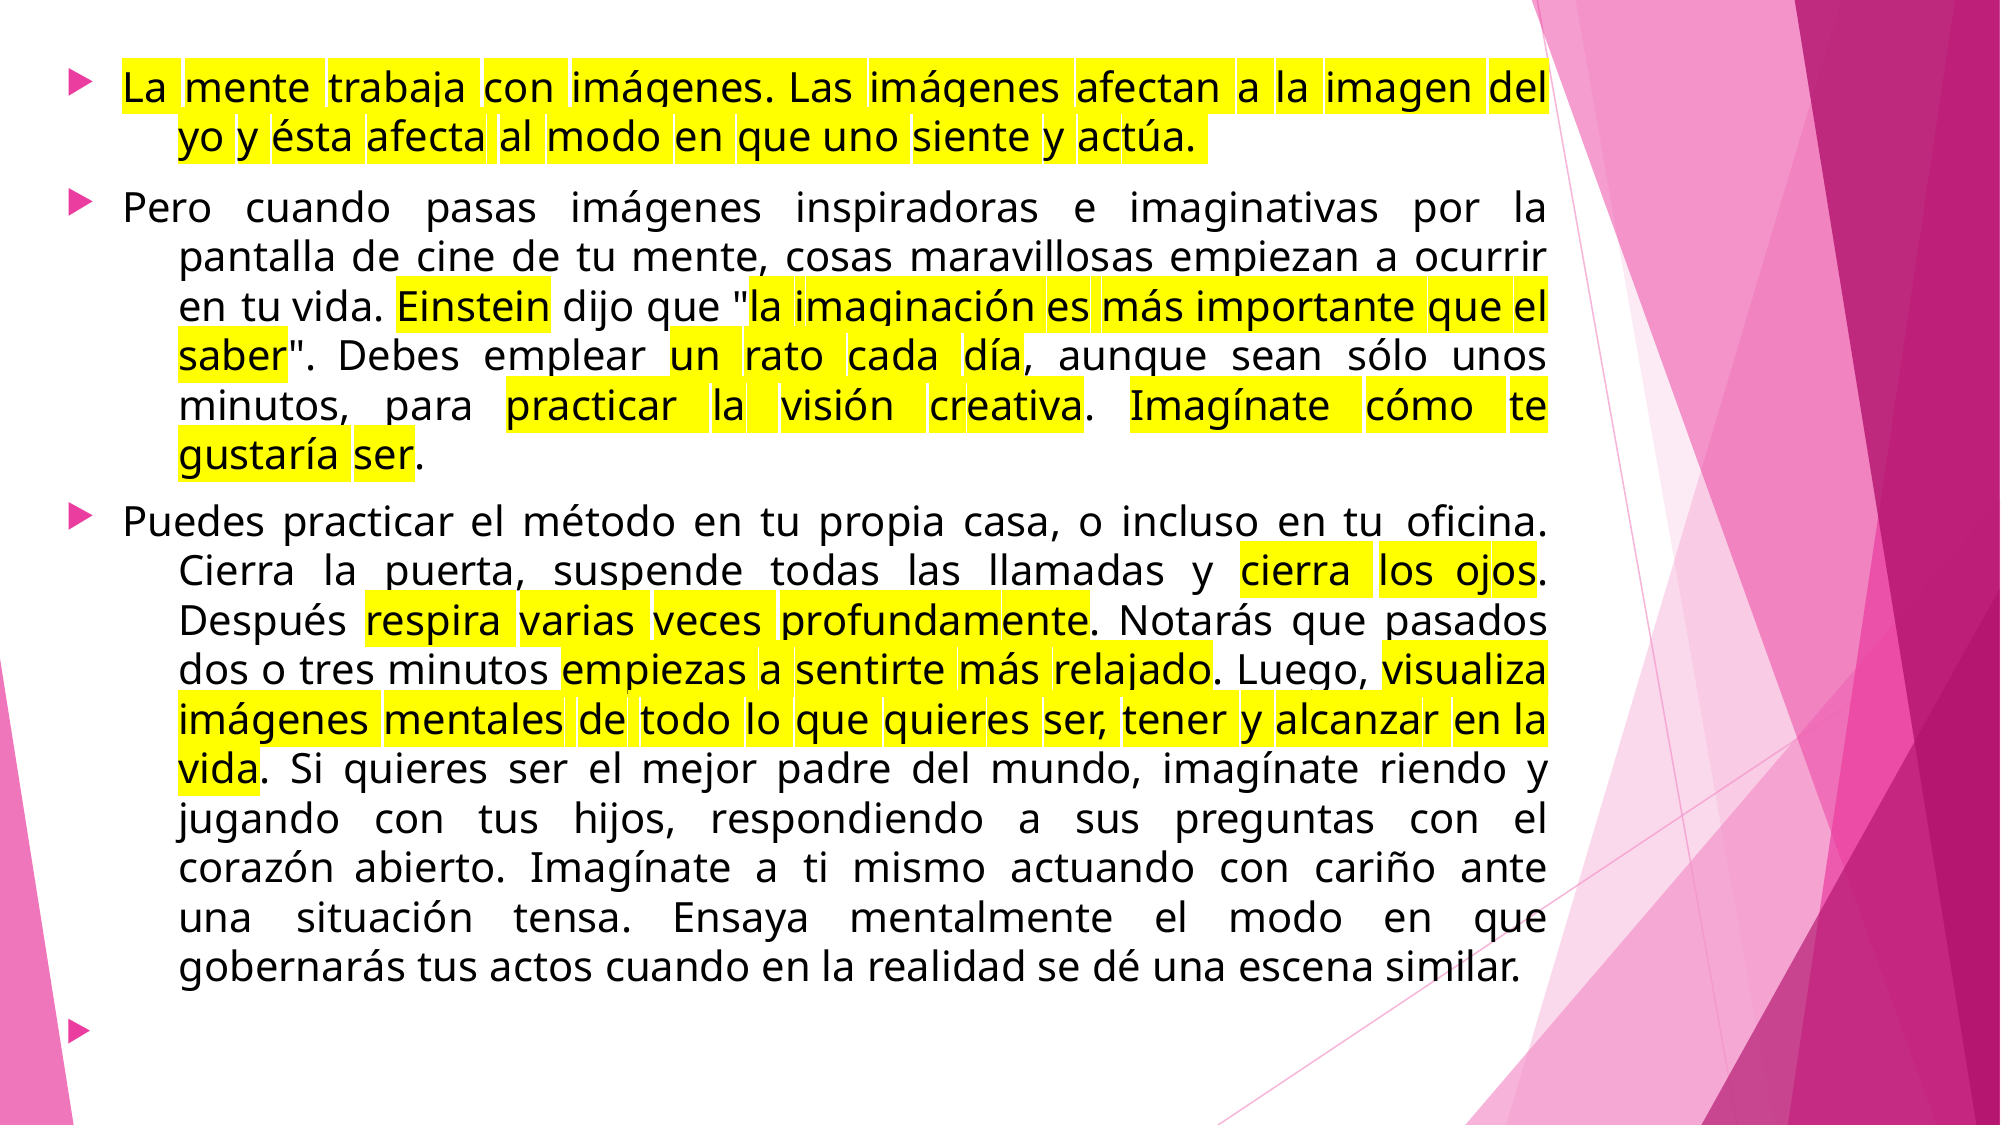

La mente trabaja con imágenes. Las imágenes afectan a la imagen del yo y ésta afecta al modo en que uno siente y actúa.
Pero cuando pasas imágenes inspiradoras e imaginativas por la pantalla de cine de tu mente, cosas maravillosas empiezan a ocurrir en tu vida. Einstein dijo que "la imaginación es más importante que el saber". Debes emplear un rato cada día, aunque sean sólo unos minutos, para practicar la visión creativa. Imagínate cómo te gustaría ser.
Puedes practicar el método en tu propia casa, o incluso en tu oficina. Cierra la puerta, suspende todas las llamadas y cierra los ojos. Después respira varias veces profundamente. Notarás que pasados dos o tres minutos empiezas a sentirte más relajado. Luego, visualiza imágenes mentales de todo lo que quieres ser, tener y alcanzar en la vida. Si quieres ser el mejor padre del mundo, imagínate riendo y jugando con tus hijos, respondiendo a sus preguntas con el corazón abierto. Imagínate a ti mismo actuando con cariño ante una situación tensa. Ensaya mentalmente el modo en que gobernarás tus actos cuando en la realidad se dé una escena similar.
#